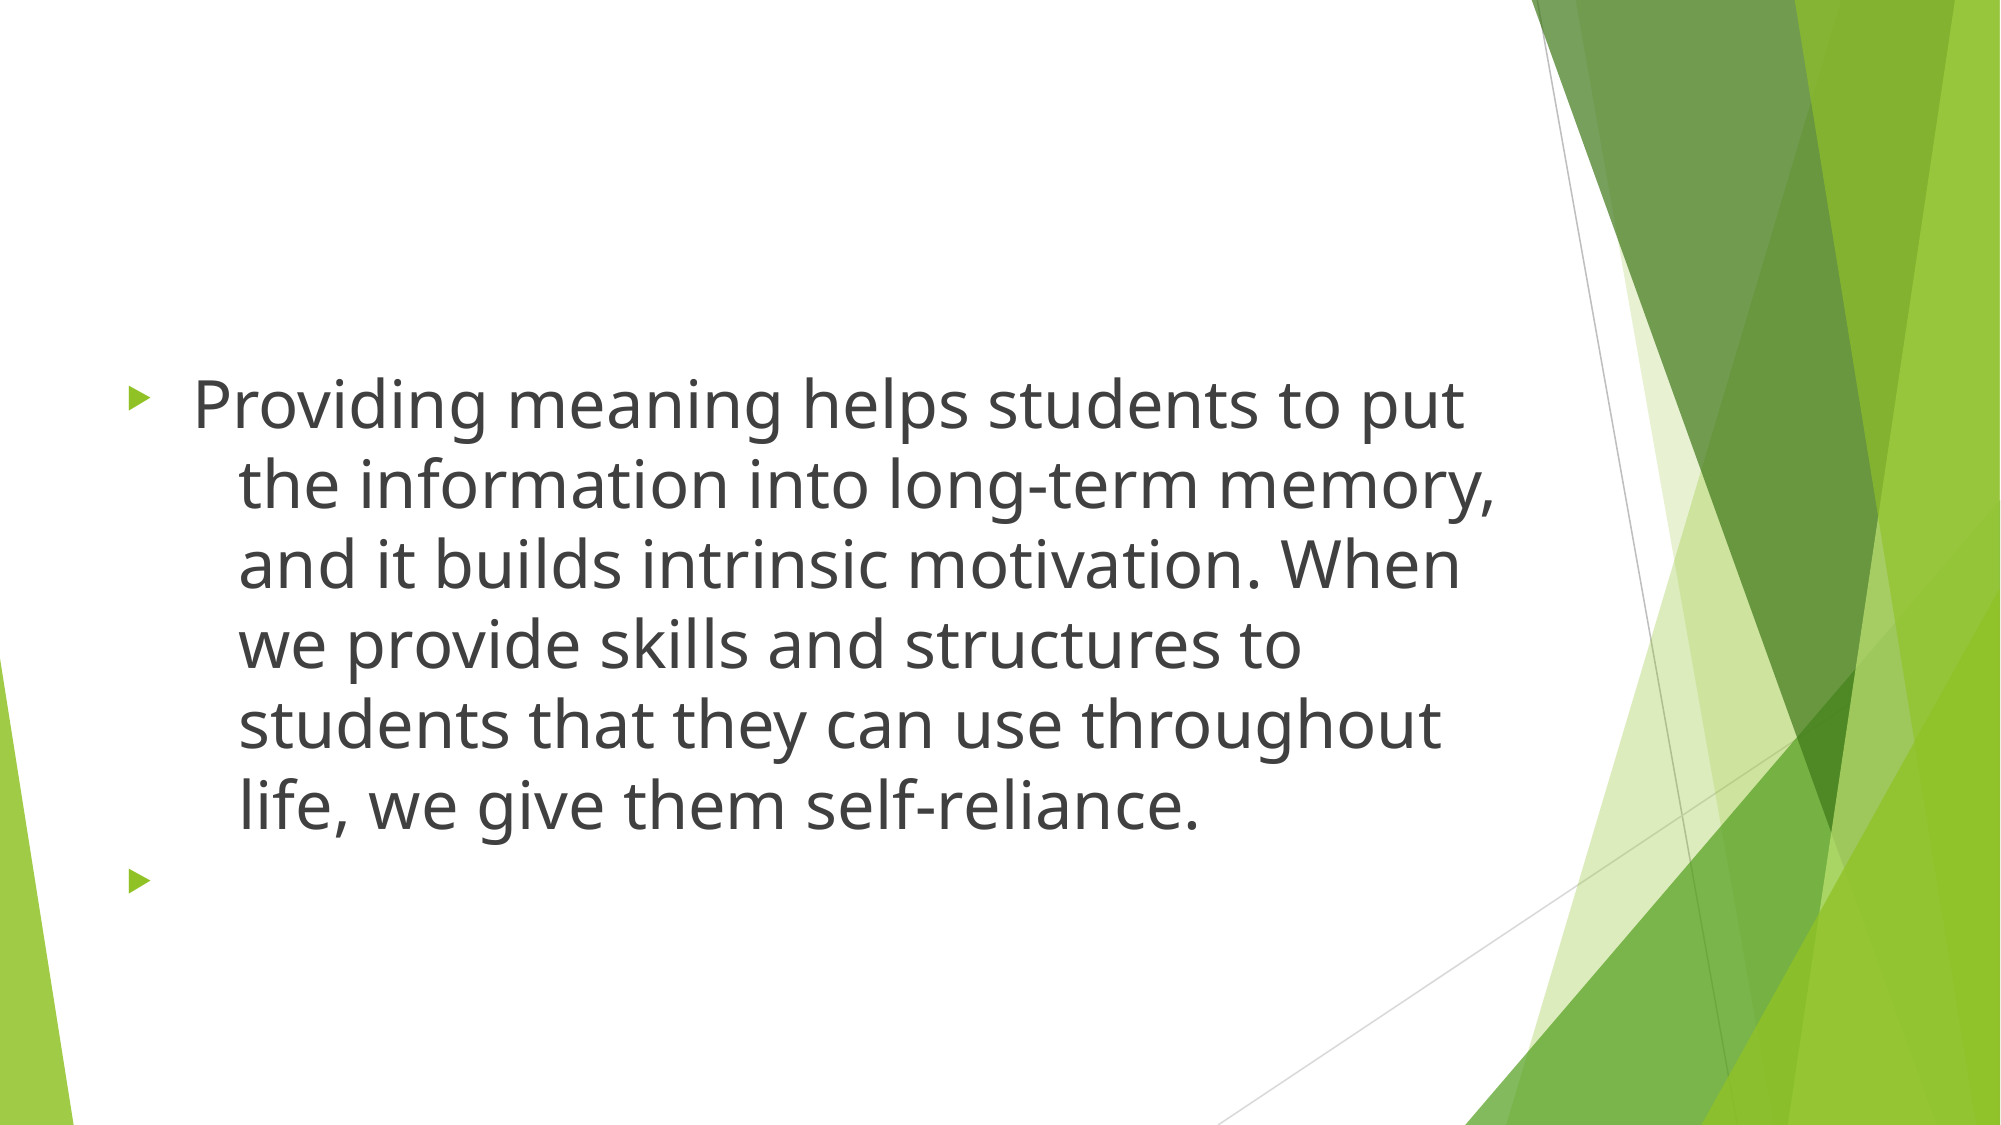

#
 Providing meaning helps students to put the information into long-term memory, and it builds intrinsic motivation. When we provide skills and structures to students that they can use throughout life, we give them self-reliance.